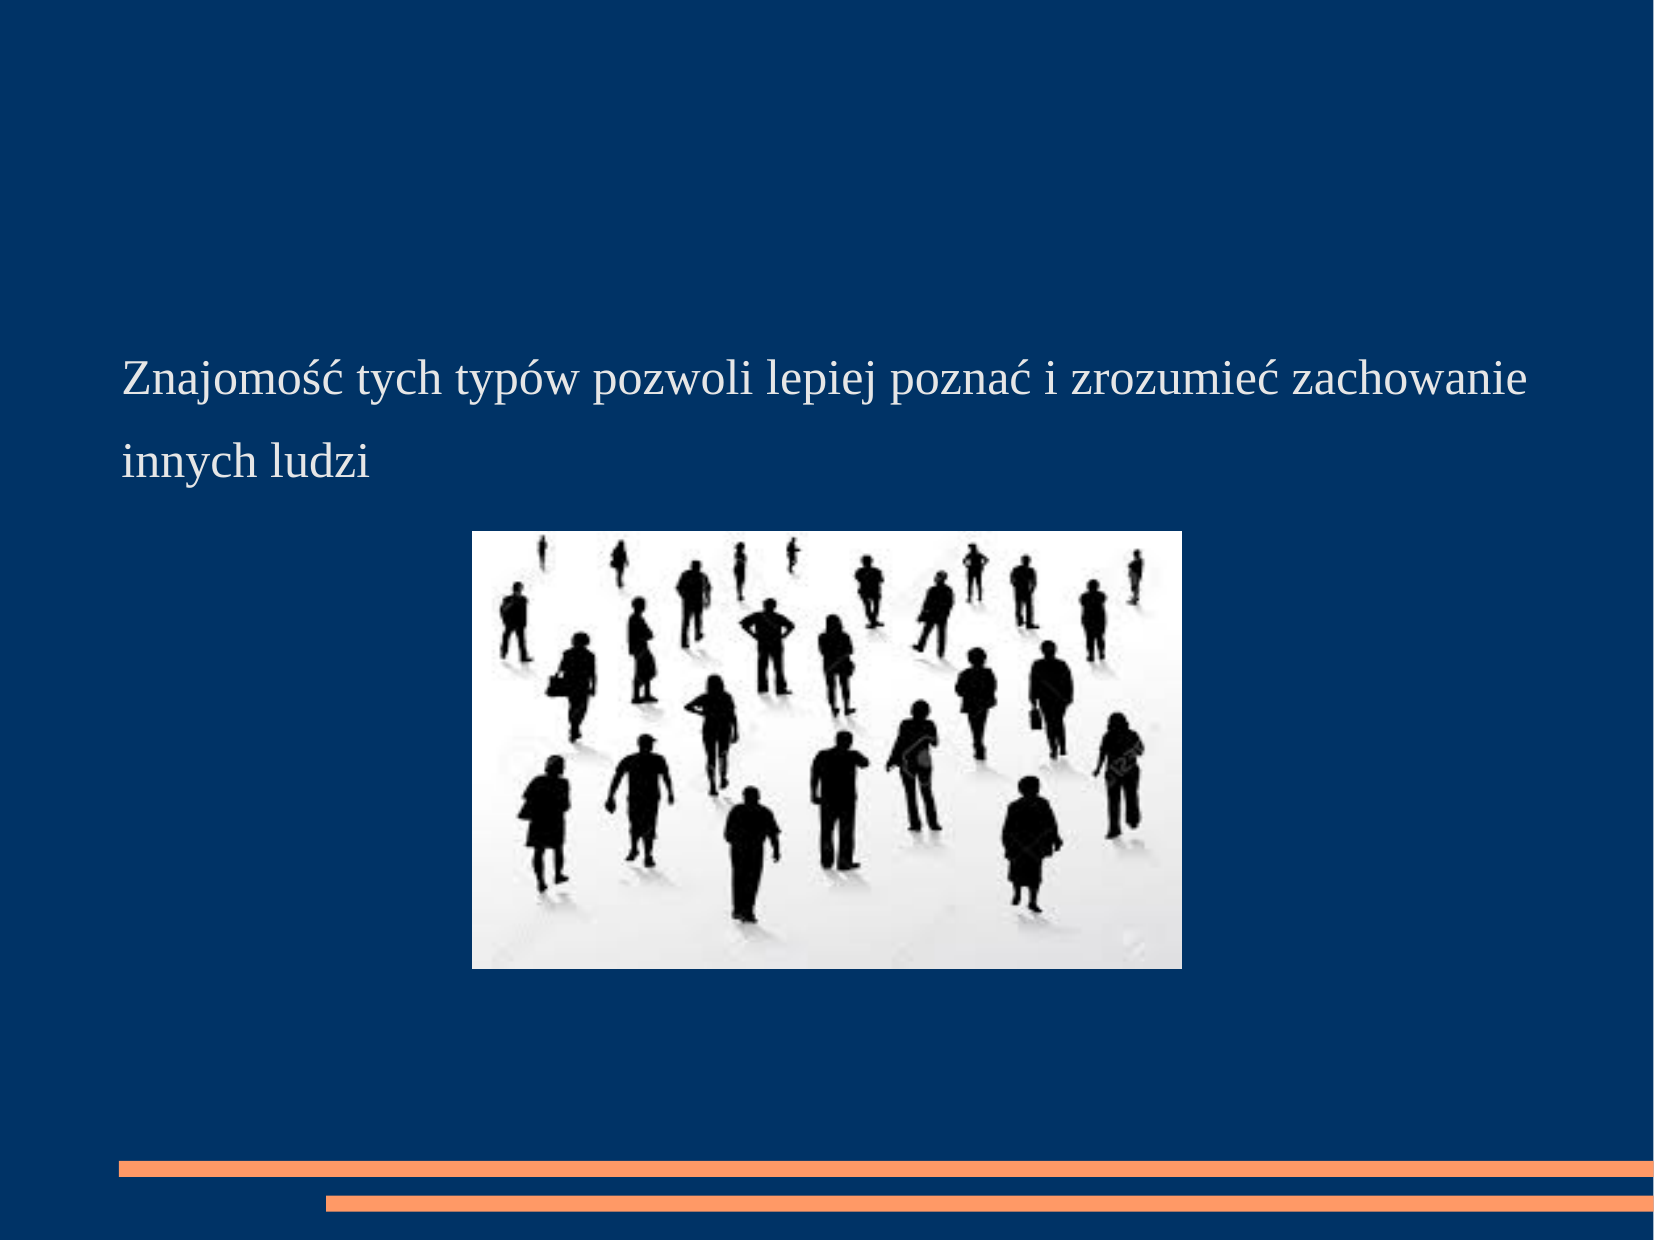

#
Znajomość tych typów pozwoli lepiej poznać i zrozumieć zachowanie innych ludzi